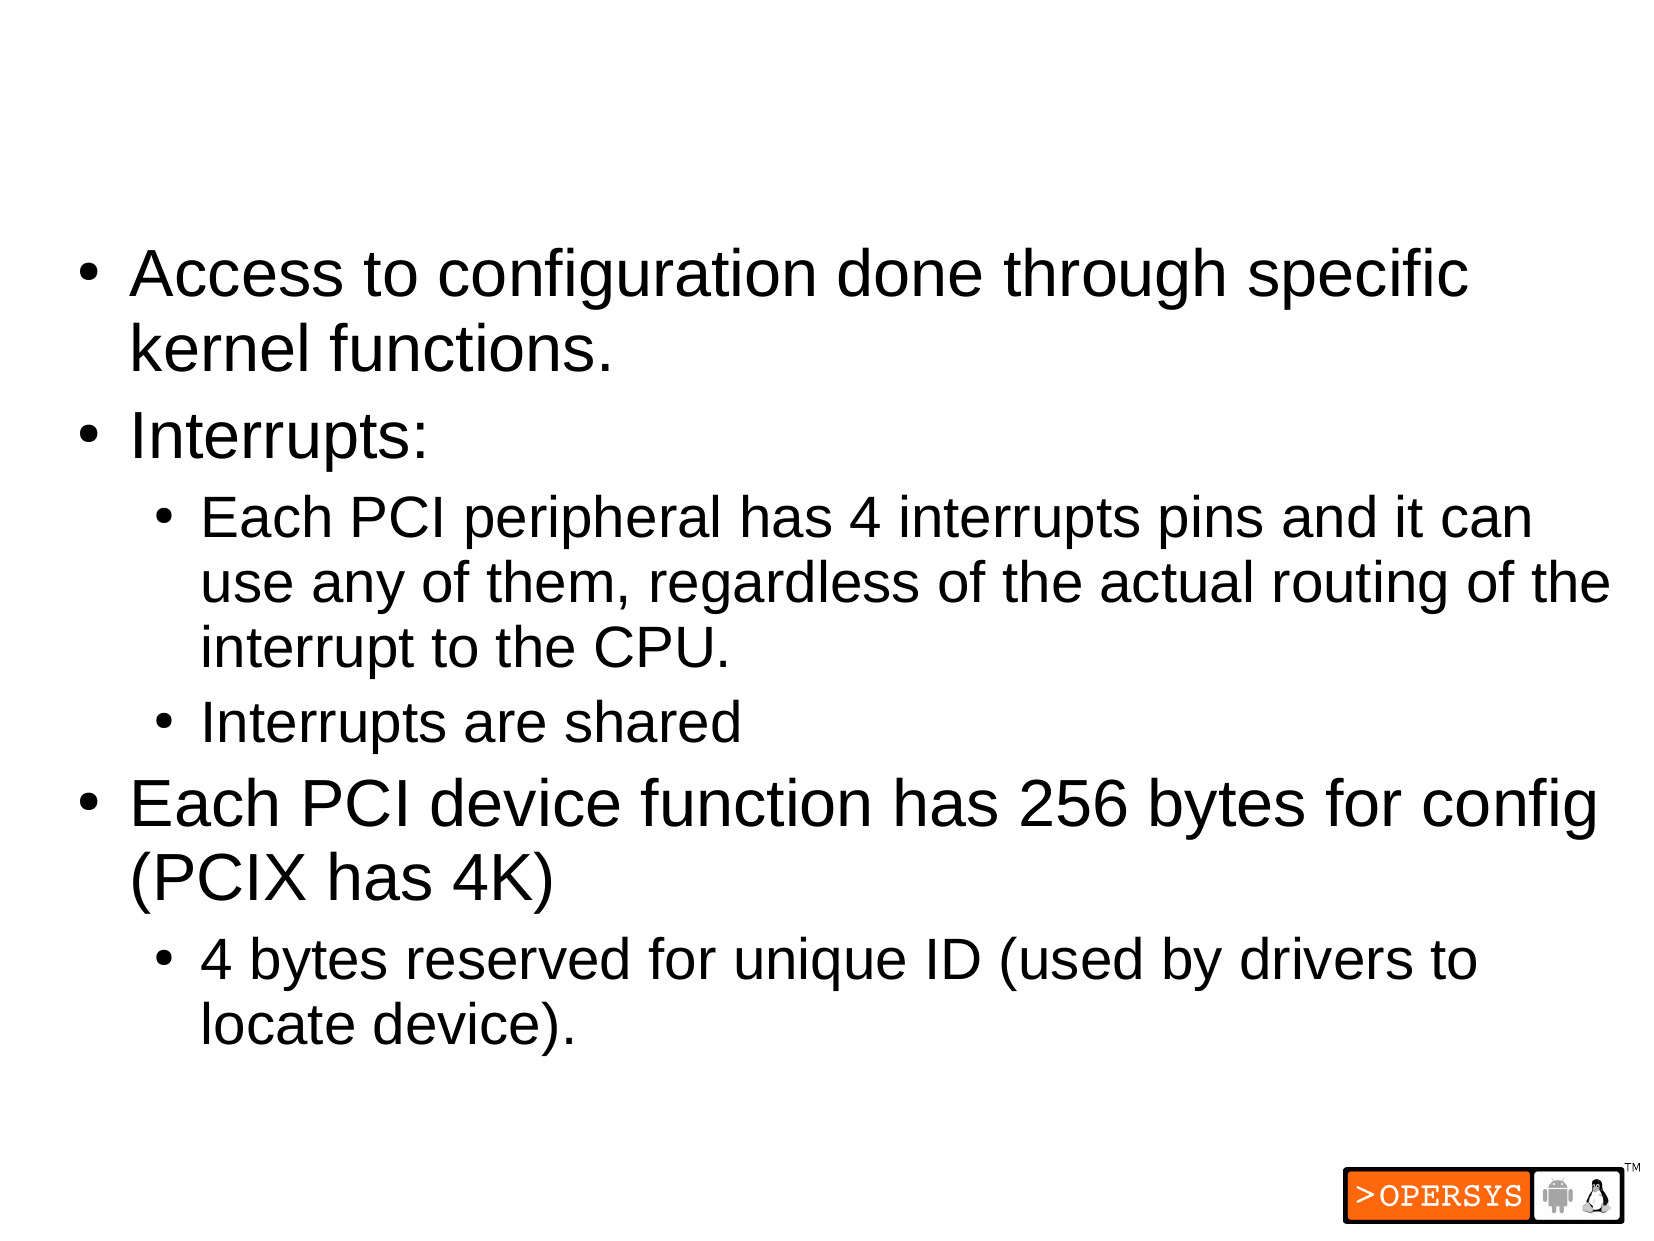

# Access to configuration done through specific kernel functions.
Interrupts:
Each PCI peripheral has 4 interrupts pins and it can use any of them, regardless of the actual routing of the interrupt to the CPU.
Interrupts are shared
Each PCI device function has 256 bytes for config (PCIX has 4K)
4 bytes reserved for unique ID (used by drivers to locate device).